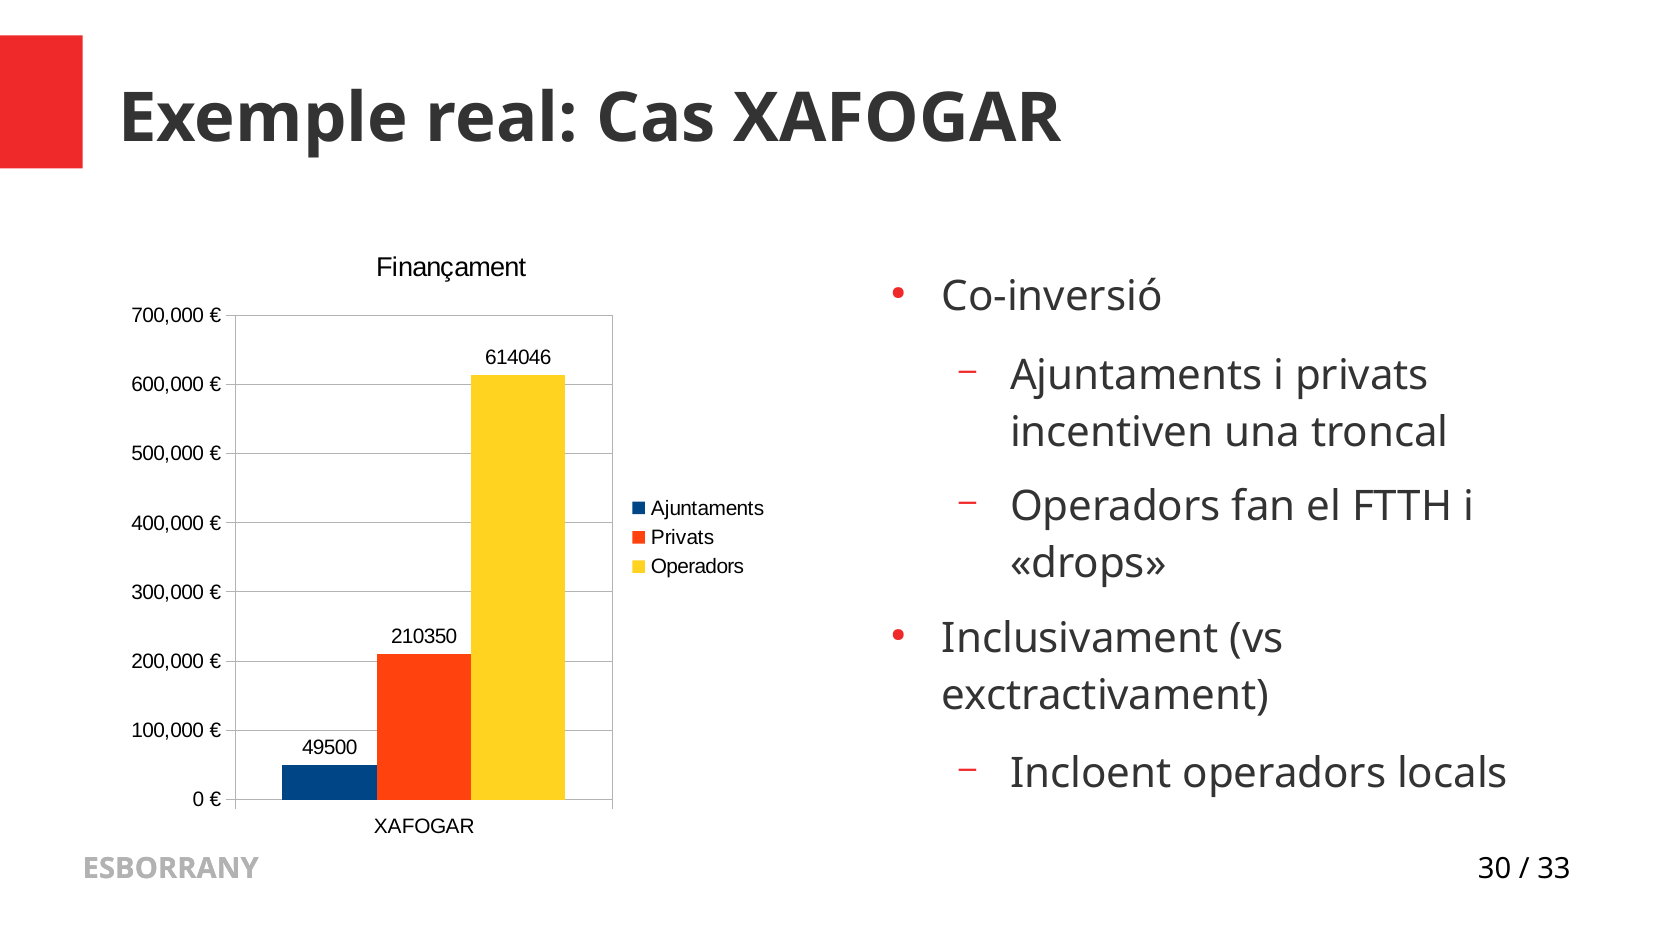

# Exemple real: Cas XAFOGAR
### Chart: Finançament
| Category | Ajuntaments | Privats | Operadors |
|---|---|---|---|
| XAFOGAR | 49500.0 | 210350.0 | 614046.0 |Co-inversió
Ajuntaments i privats incentiven una troncal
Operadors fan el FTTH i «drops»
Inclusivament (vs exctractivament)
Incloent operadors locals
30